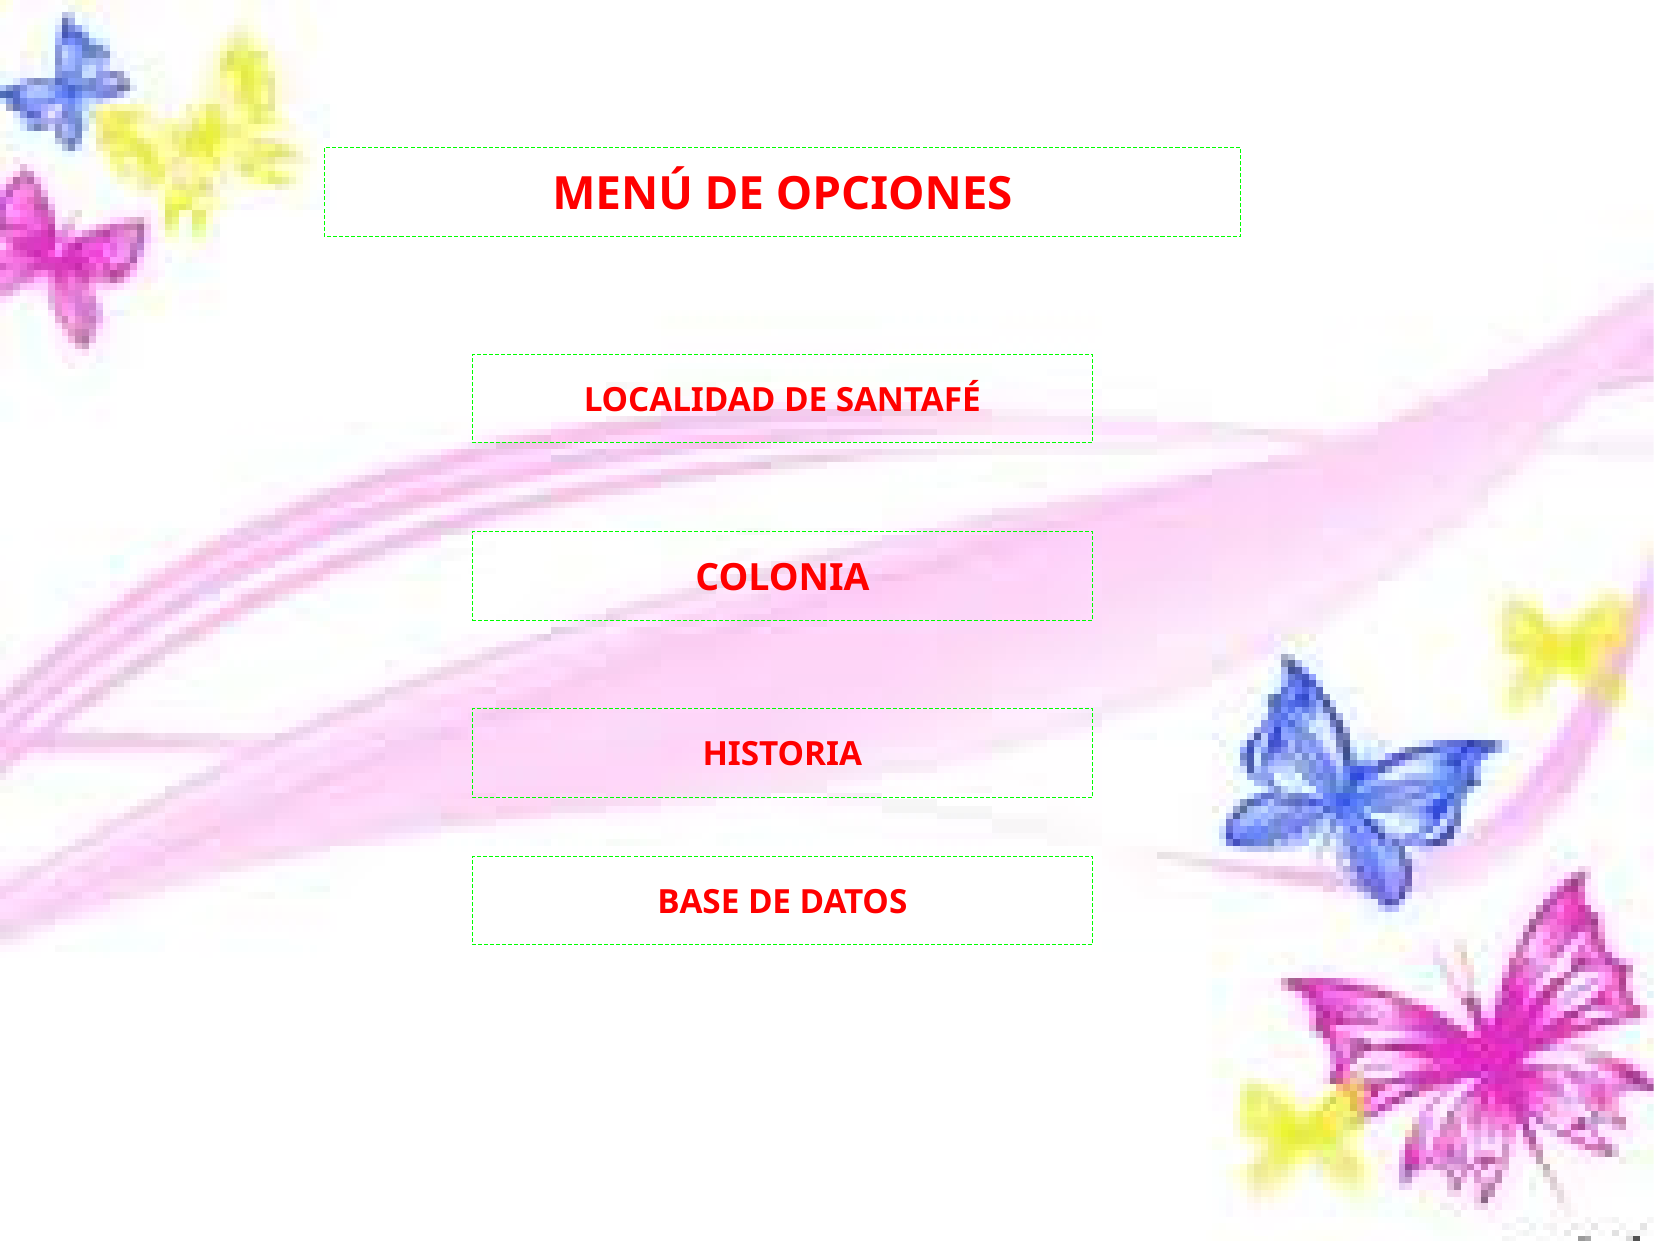

MENÚ DE OPCIONES
LOCALIDAD DE SANTAFÉ
COLONIA
HISTORIA
BASE DE DATOS